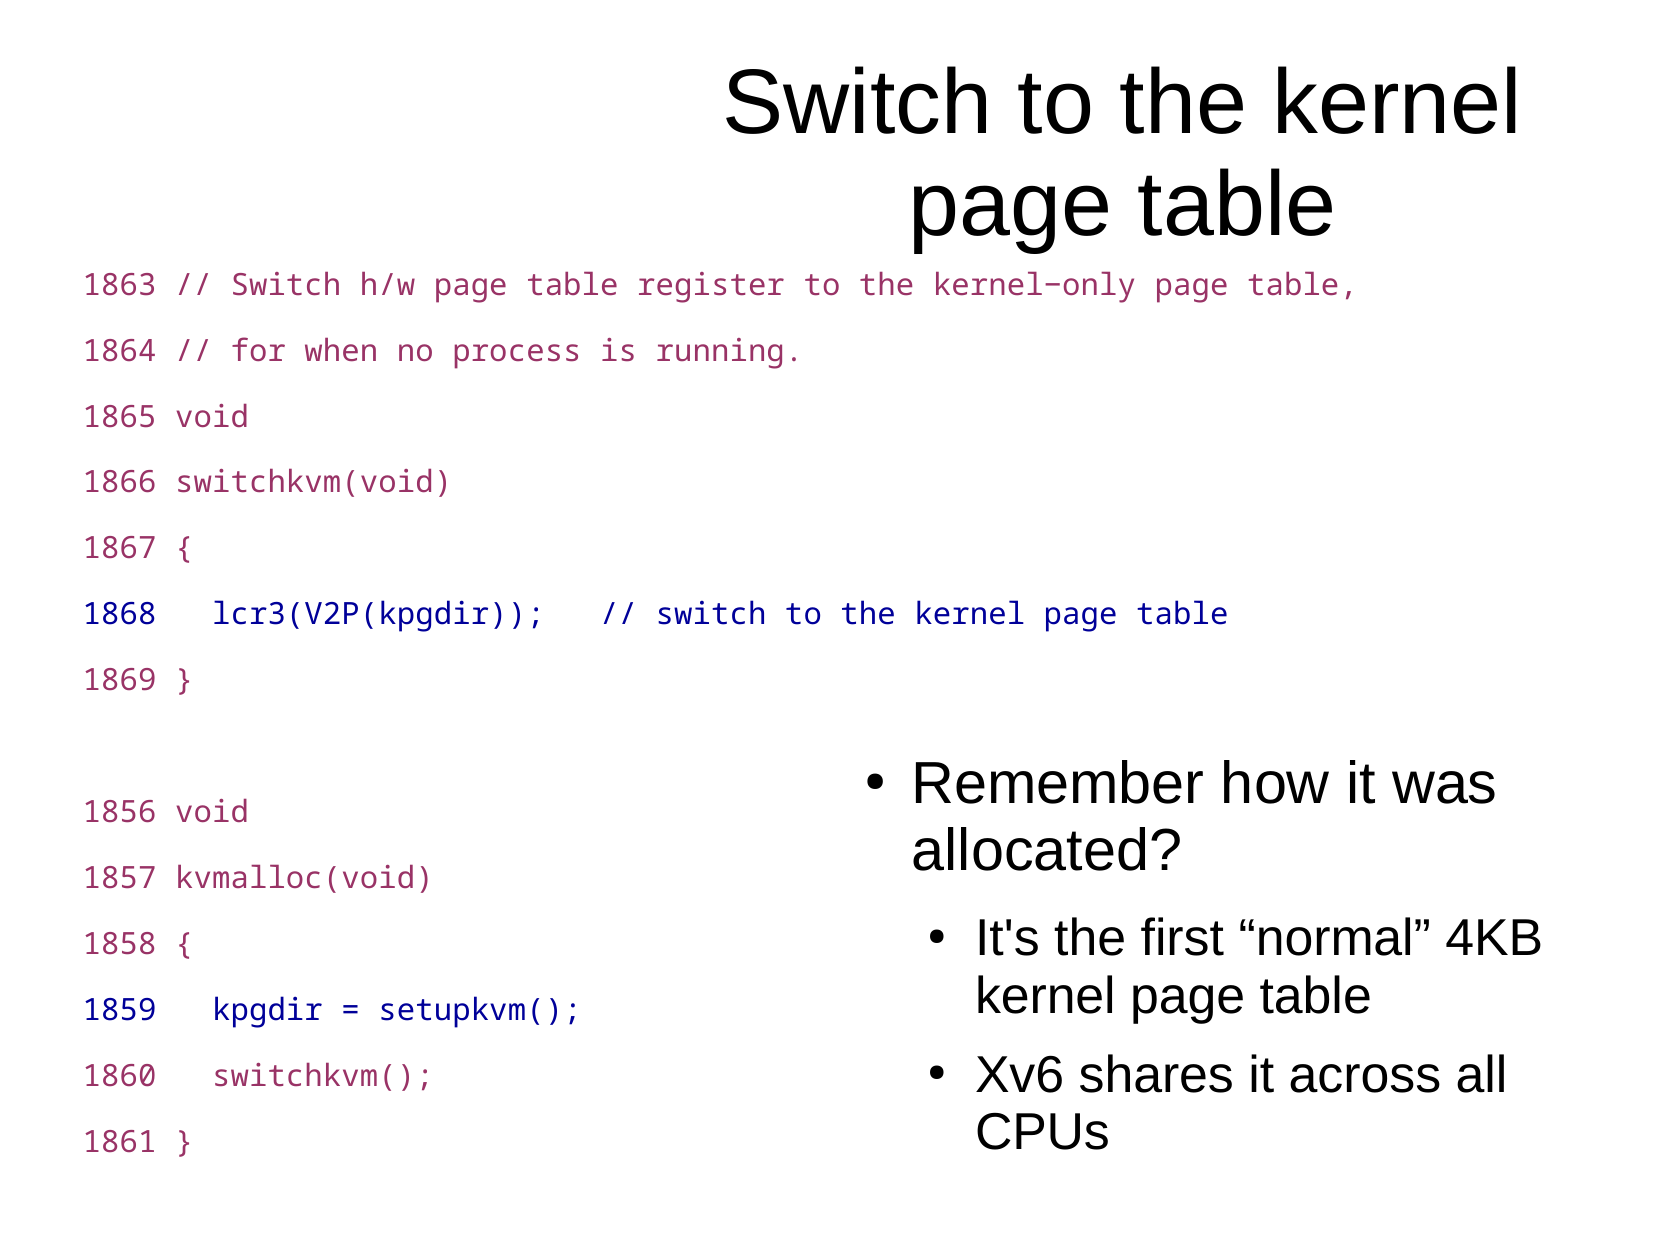

Switch to the kernel page table
# 1863 // Switch h/w page table register to the kernel−only page table,
1864 // for when no process is running.
1865 void
1866 switchkvm(void)
1867 {
1868 lcr3(V2P(kpgdir)); // switch to the kernel page table
1869 }
1856 void
1857 kvmalloc(void)
1858 {
1859 kpgdir = setupkvm();
1860 switchkvm();
1861 }
Remember how it was allocated?
It's the first “normal” 4KB kernel page table
Xv6 shares it across all CPUs